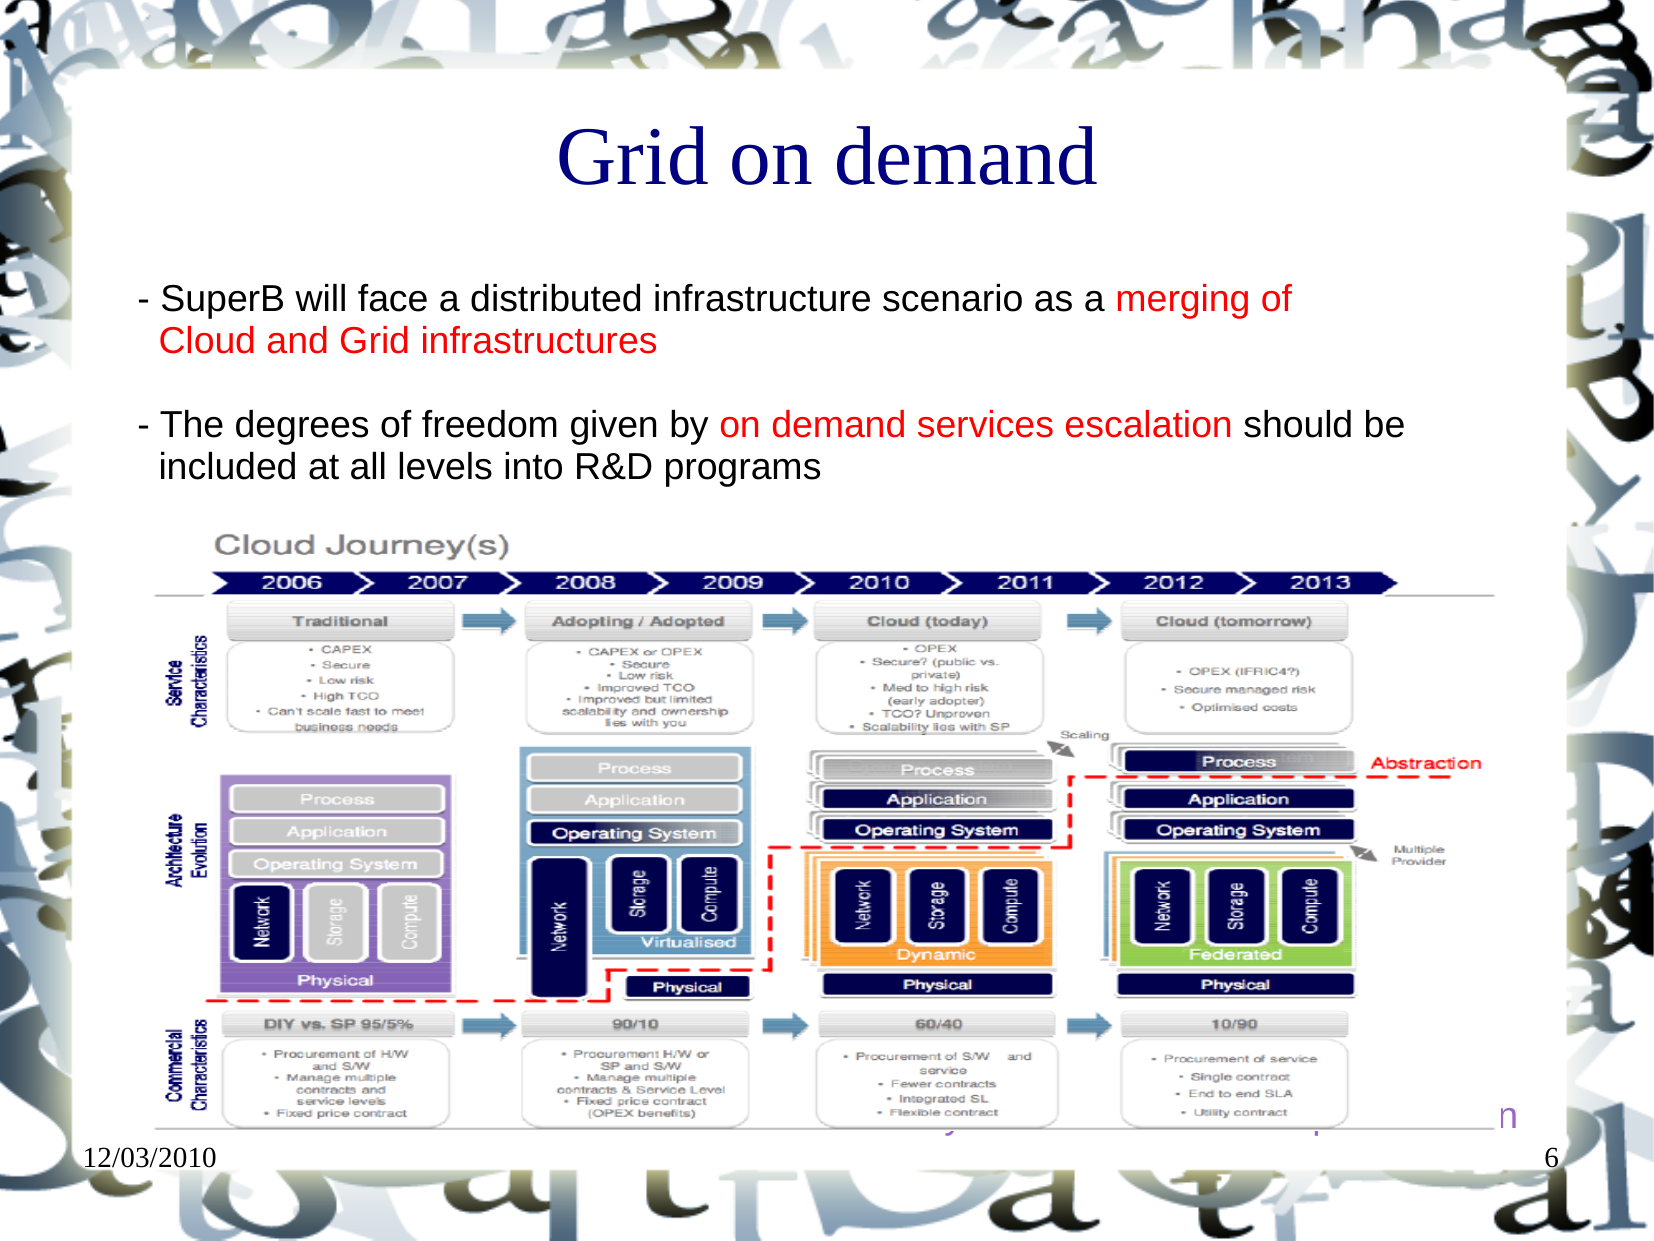

Grid on demand
- SuperB will face a distributed infrastructure scenario as a merging of
 Cloud and Grid infrastructures
- The degrees of freedom given by on demand services escalation should be
 included at all levels into R&D programs
Summary slide from Salomoni presentation
12/03/2010
6